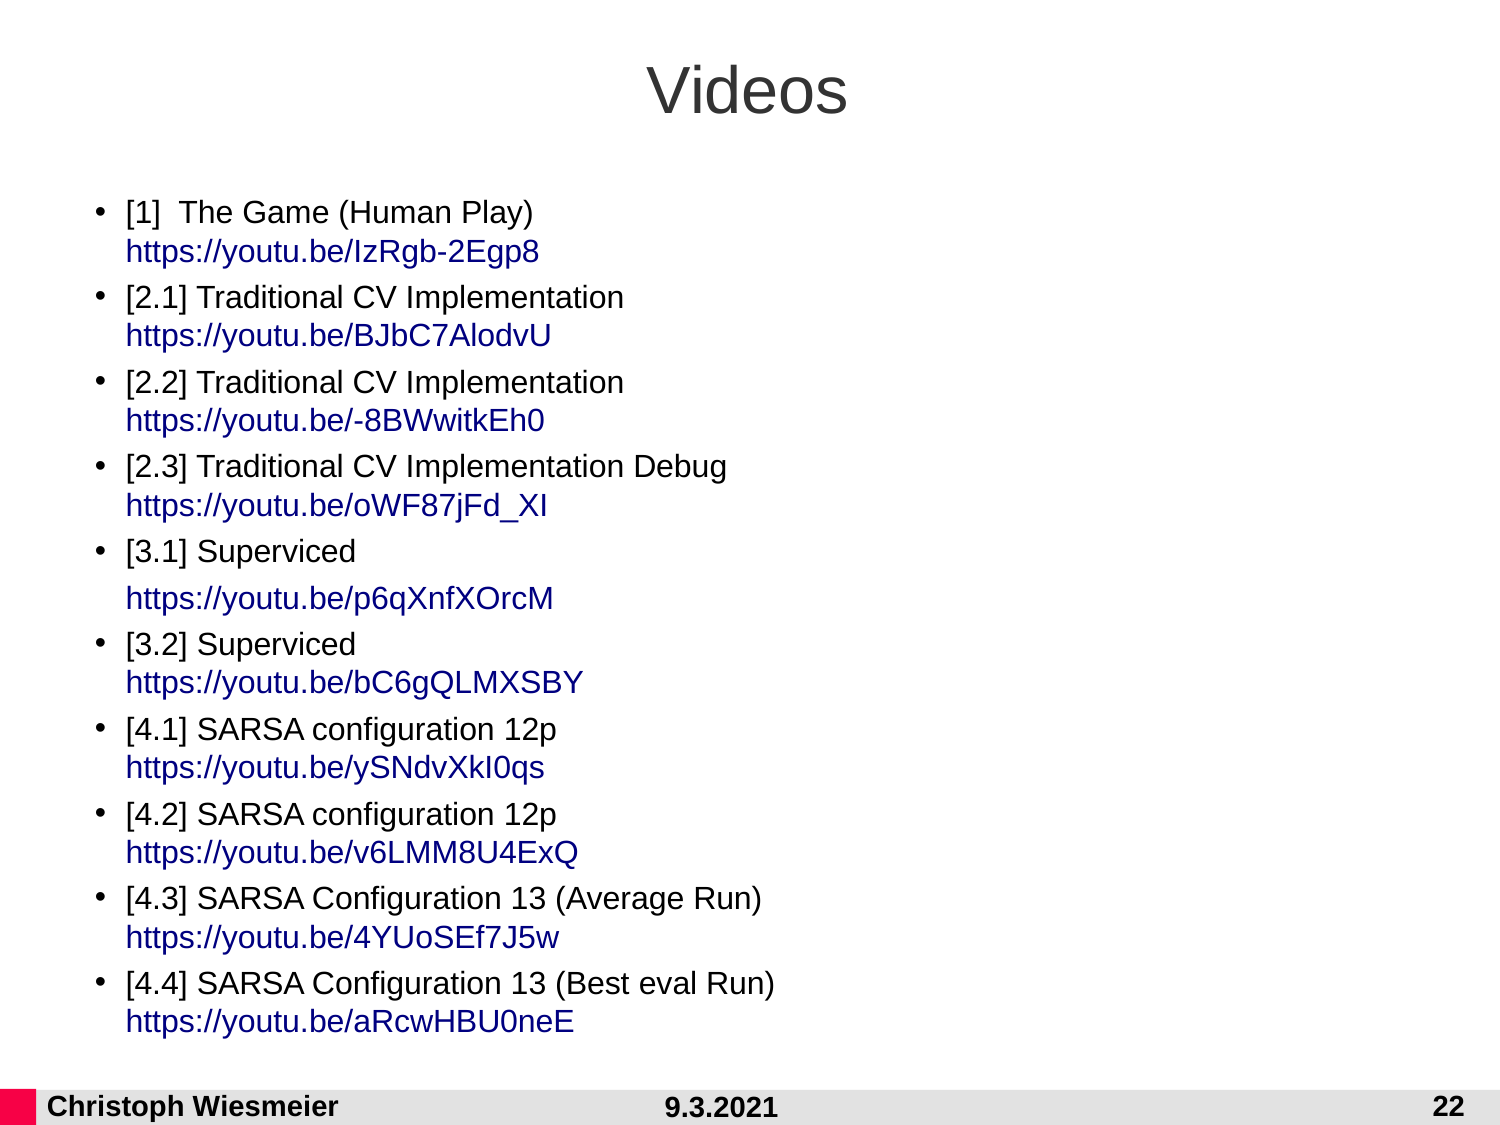

# Videos
[1] The Game (Human Play)
https://youtu.be/IzRgb-2Egp8
[2.1] Traditional CV Implementation
https://youtu.be/BJbC7AlodvU
[2.2] Traditional CV Implementation
https://youtu.be/-8BWwitkEh0
[2.3] Traditional CV Implementation Debug
https://youtu.be/oWF87jFd_XI
[3.1] Superviced
https://youtu.be/p6qXnfXOrcM
[3.2] Superviced
https://youtu.be/bC6gQLMXSBY
[4.1] SARSA configuration 12p
https://youtu.be/ySNdvXkI0qs
[4.2] SARSA configuration 12p
https://youtu.be/v6LMM8U4ExQ
[4.3] SARSA Configuration 13 (Average Run)
https://youtu.be/4YUoSEf7J5w
[4.4] SARSA Configuration 13 (Best eval Run)
https://youtu.be/aRcwHBU0neE